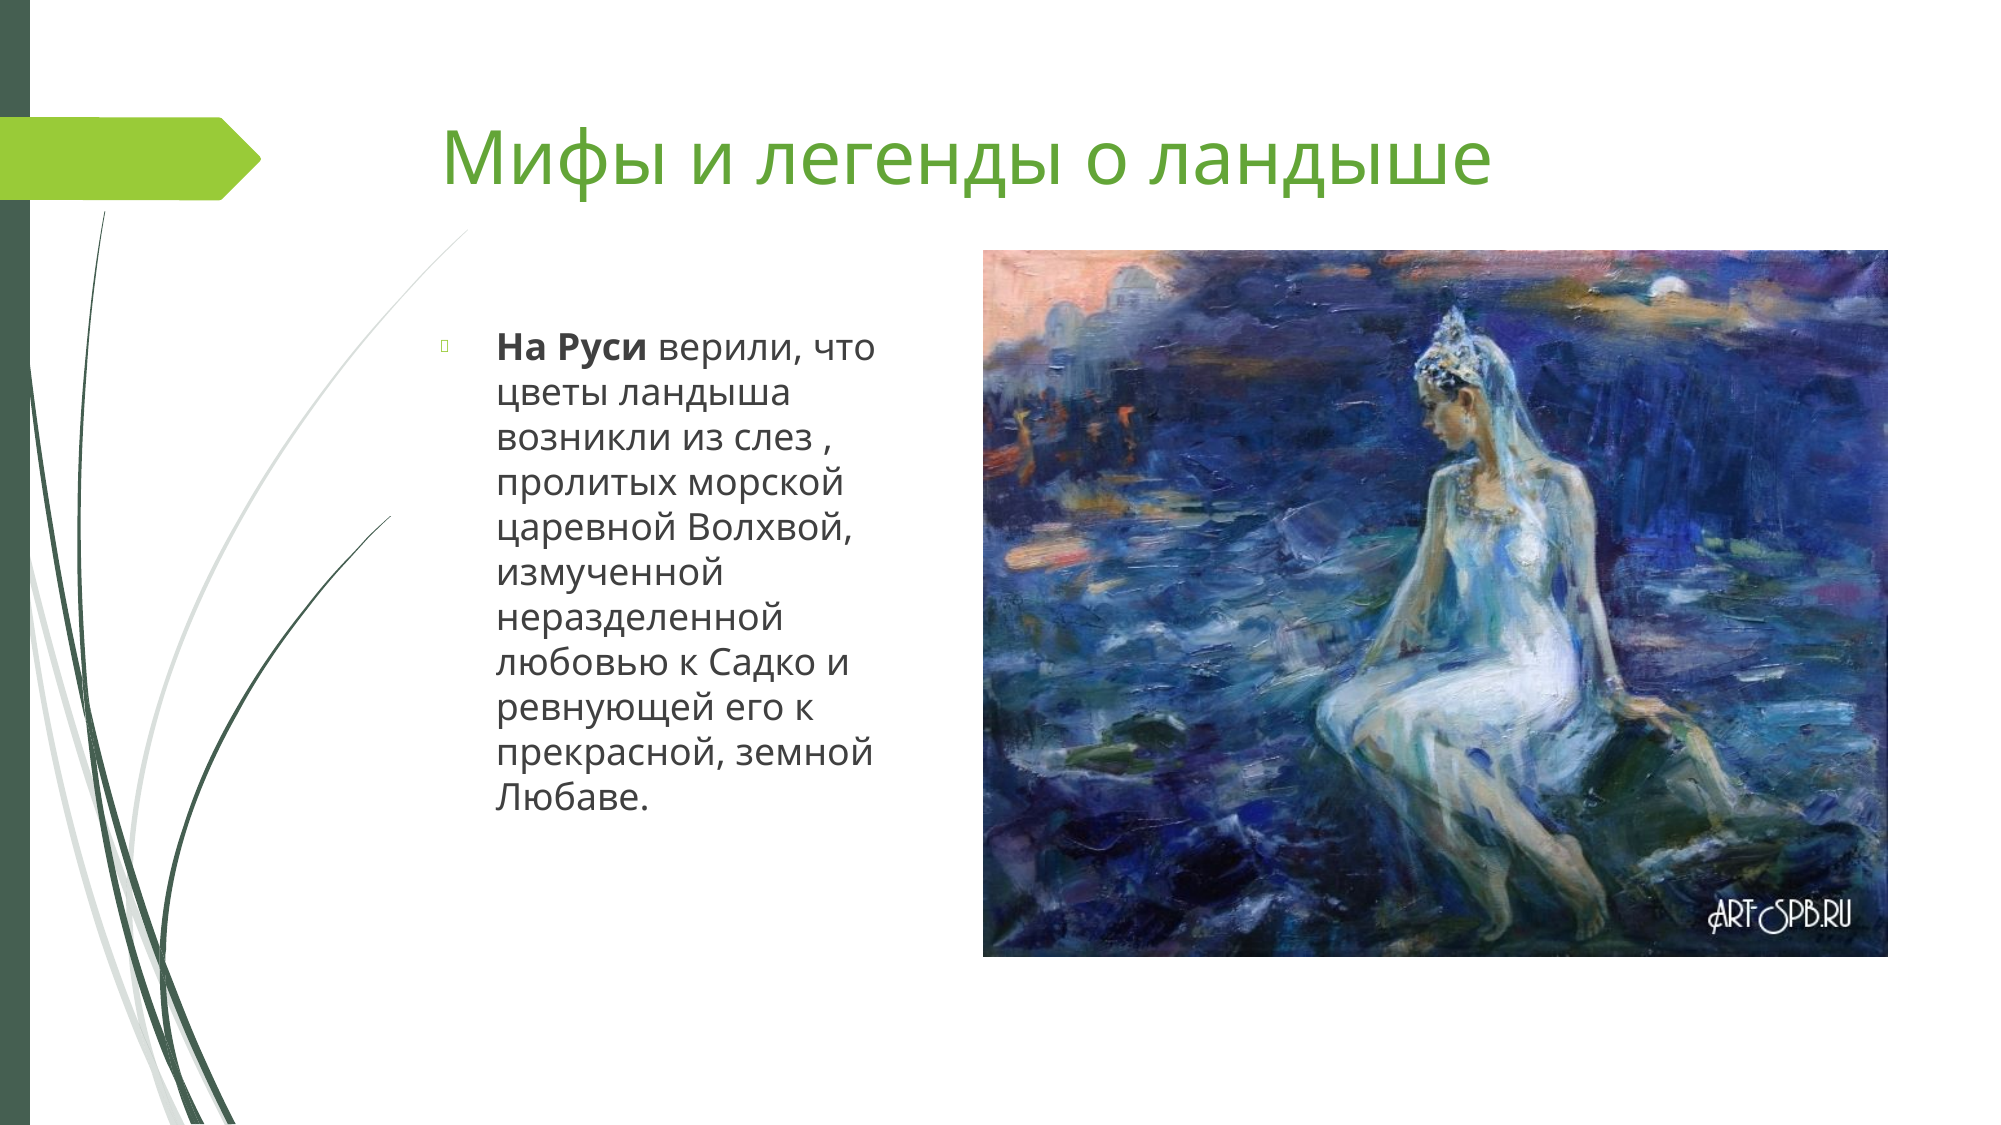

# Мифы и легенды о ландыше
На Руси верили, что цветы ландыша возникли из слез , пролитых морской царевной Волхвой, измученной неразделенной любовью к Садко и ревнующей его к прекрасной, земной Любаве.